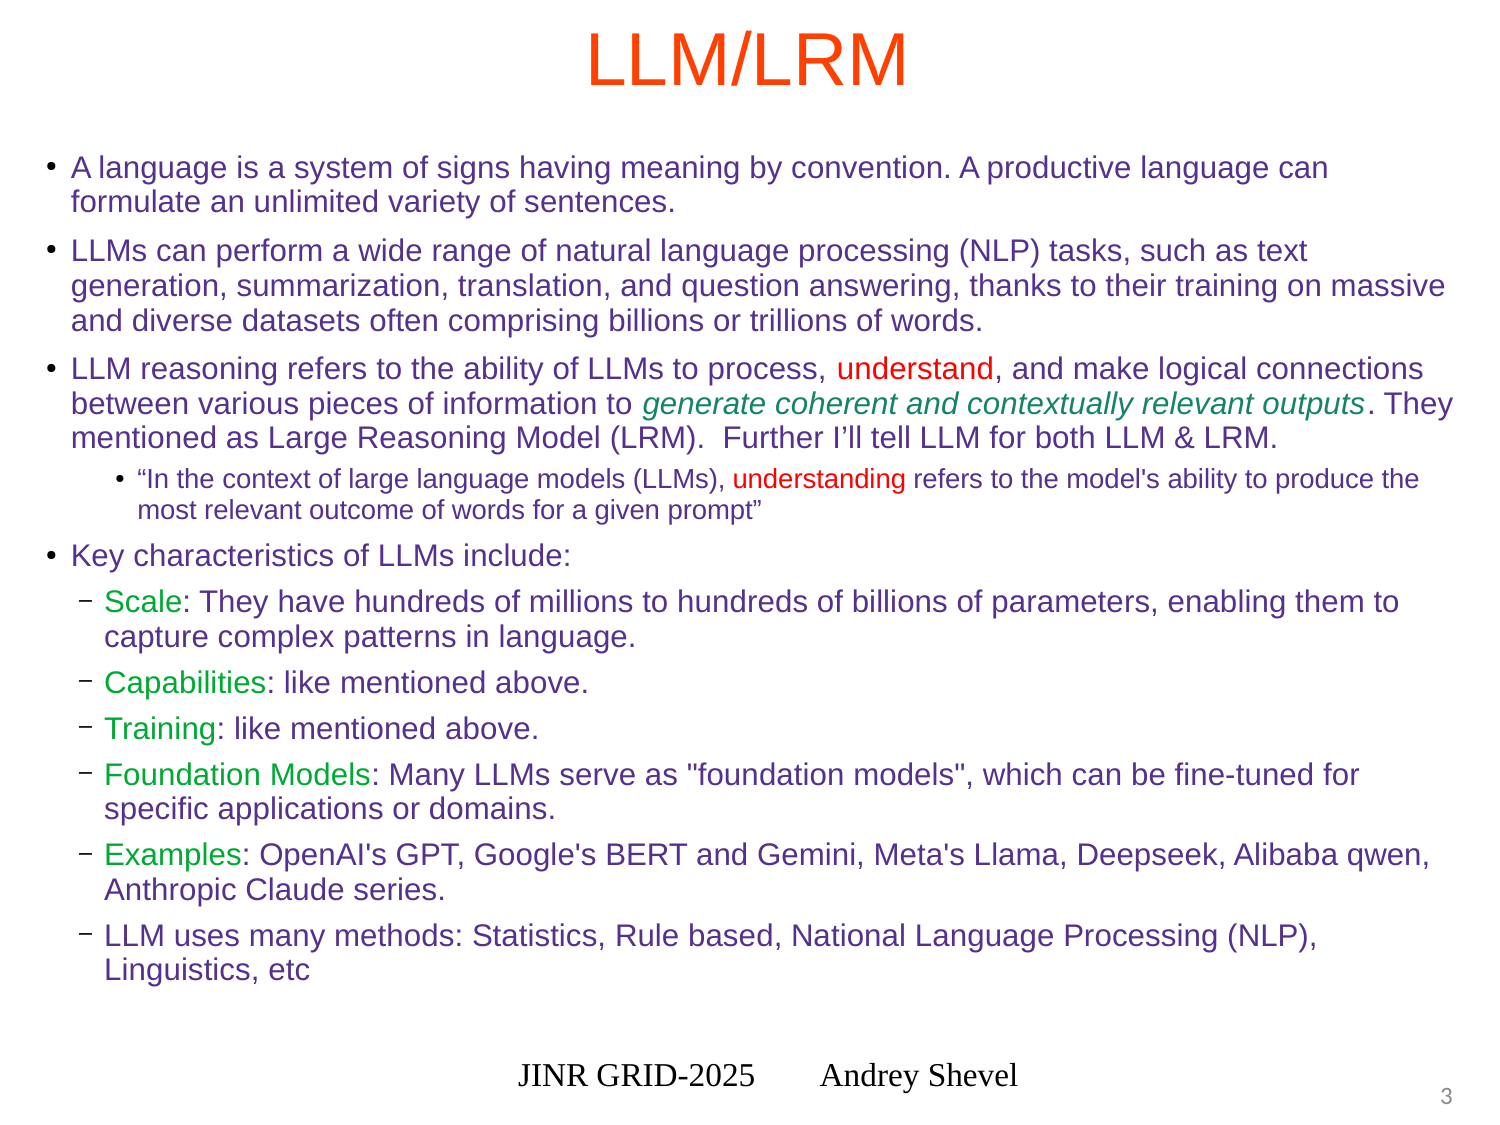

# LLM/LRM
A language is a system of signs having meaning by convention. A productive language can formulate an unlimited variety of sentences.
LLMs can perform a wide range of natural language processing (NLP) tasks, such as text generation, summarization, translation, and question answering, thanks to their training on massive and diverse datasets often comprising billions or trillions of words.
LLM reasoning refers to the ability of LLMs to process, understand, and make logical connections between various pieces of information to generate coherent and contextually relevant outputs. They mentioned as Large Reasoning Model (LRM). Further I’ll tell LLM for both LLM & LRM.
“In the context of large language models (LLMs), understanding refers to the model's ability to produce the most relevant outcome of words for a given prompt”
Key characteristics of LLMs include:
Scale: They have hundreds of millions to hundreds of billions of parameters, enabling them to capture complex patterns in language.
Capabilities: like mentioned above.
Training: like mentioned above.
Foundation Models: Many LLMs serve as "foundation models", which can be fine-tuned for specific applications or domains.
Examples: OpenAI's GPT, Google's BERT and Gemini, Meta's Llama, Deepseek, Alibaba qwen, Anthropic Claude series.
LLM uses many methods: Statistics, Rule based, National Language Processing (NLP), Linguistics, etc
3